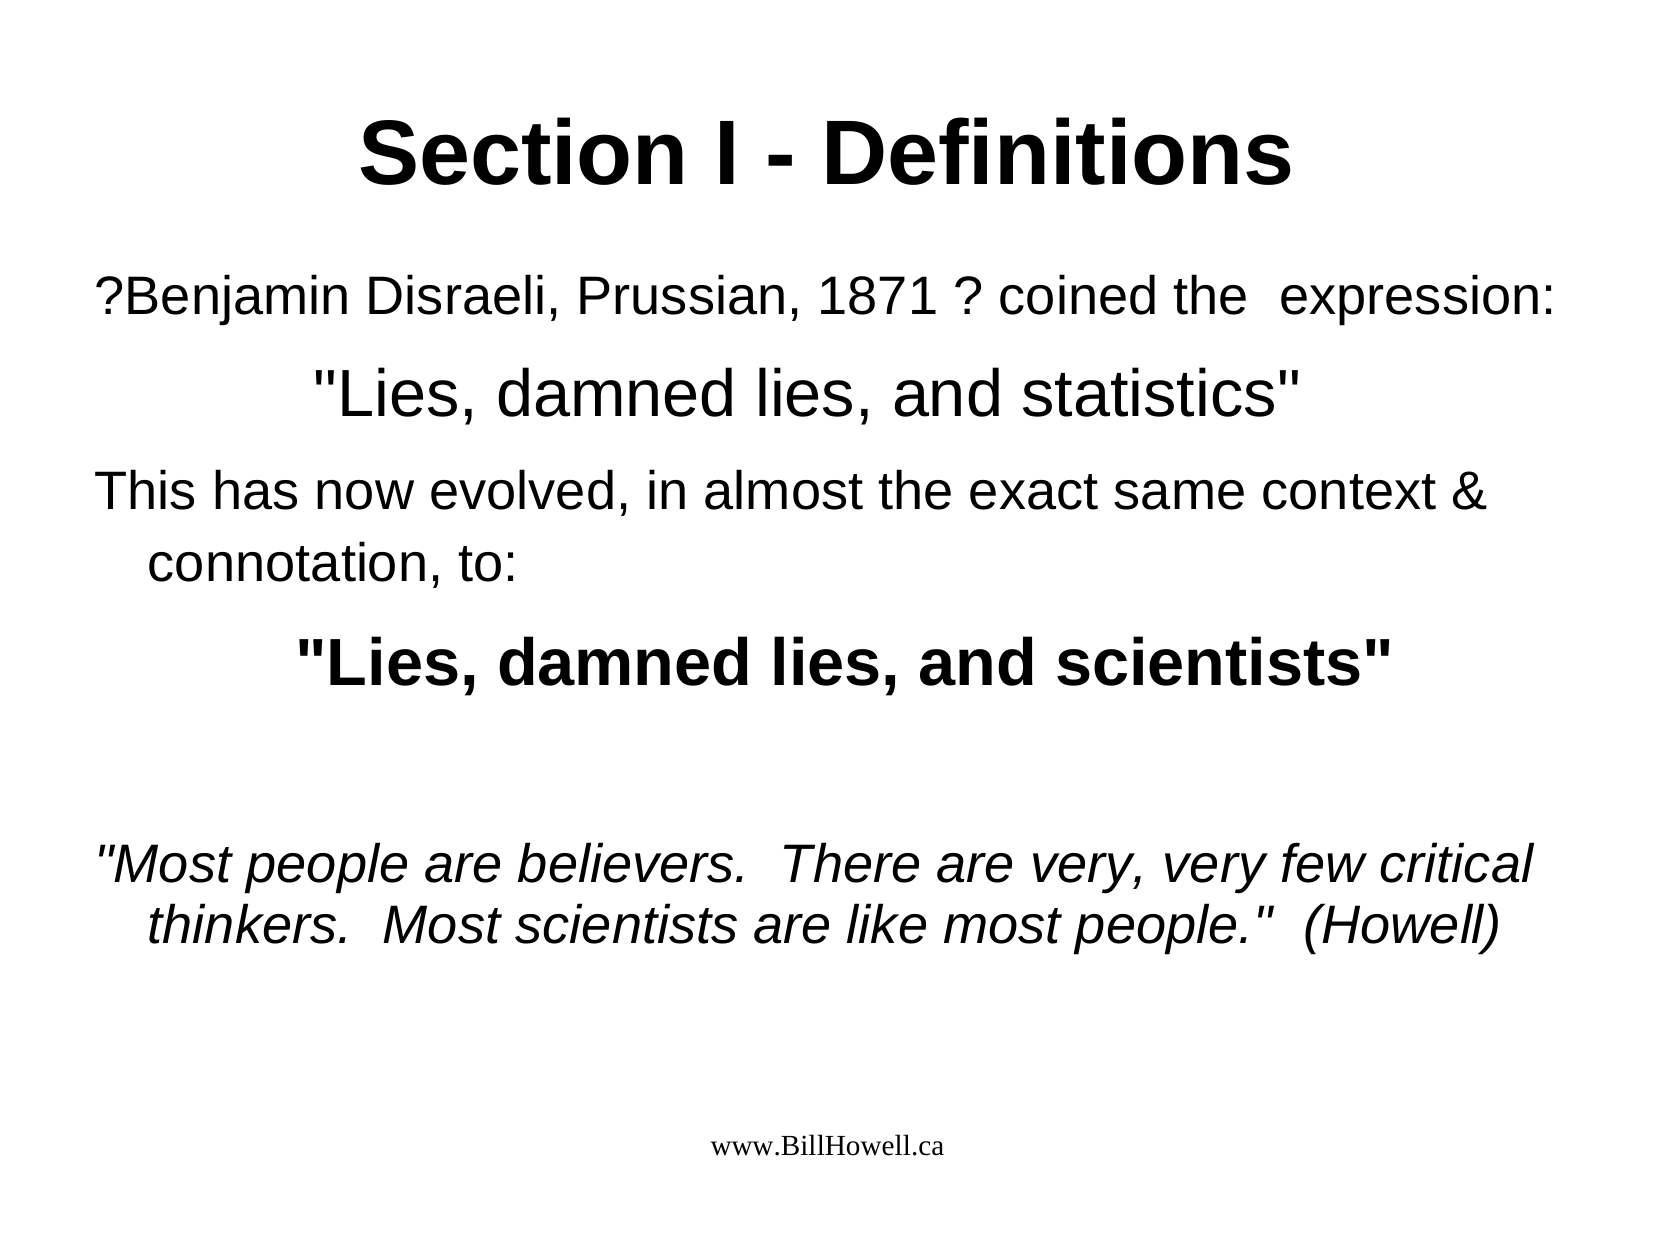

Section I - Definitions
# ?Benjamin Disraeli, Prussian, 1871 ? coined the expression:
 		 "Lies, damned lies, and statistics"
This has now evolved, in almost the exact same context & connotation, to:
 		"Lies, damned lies, and scientists"
"Most people are believers. There are very, very few critical thinkers. Most scientists are like most people." (Howell)